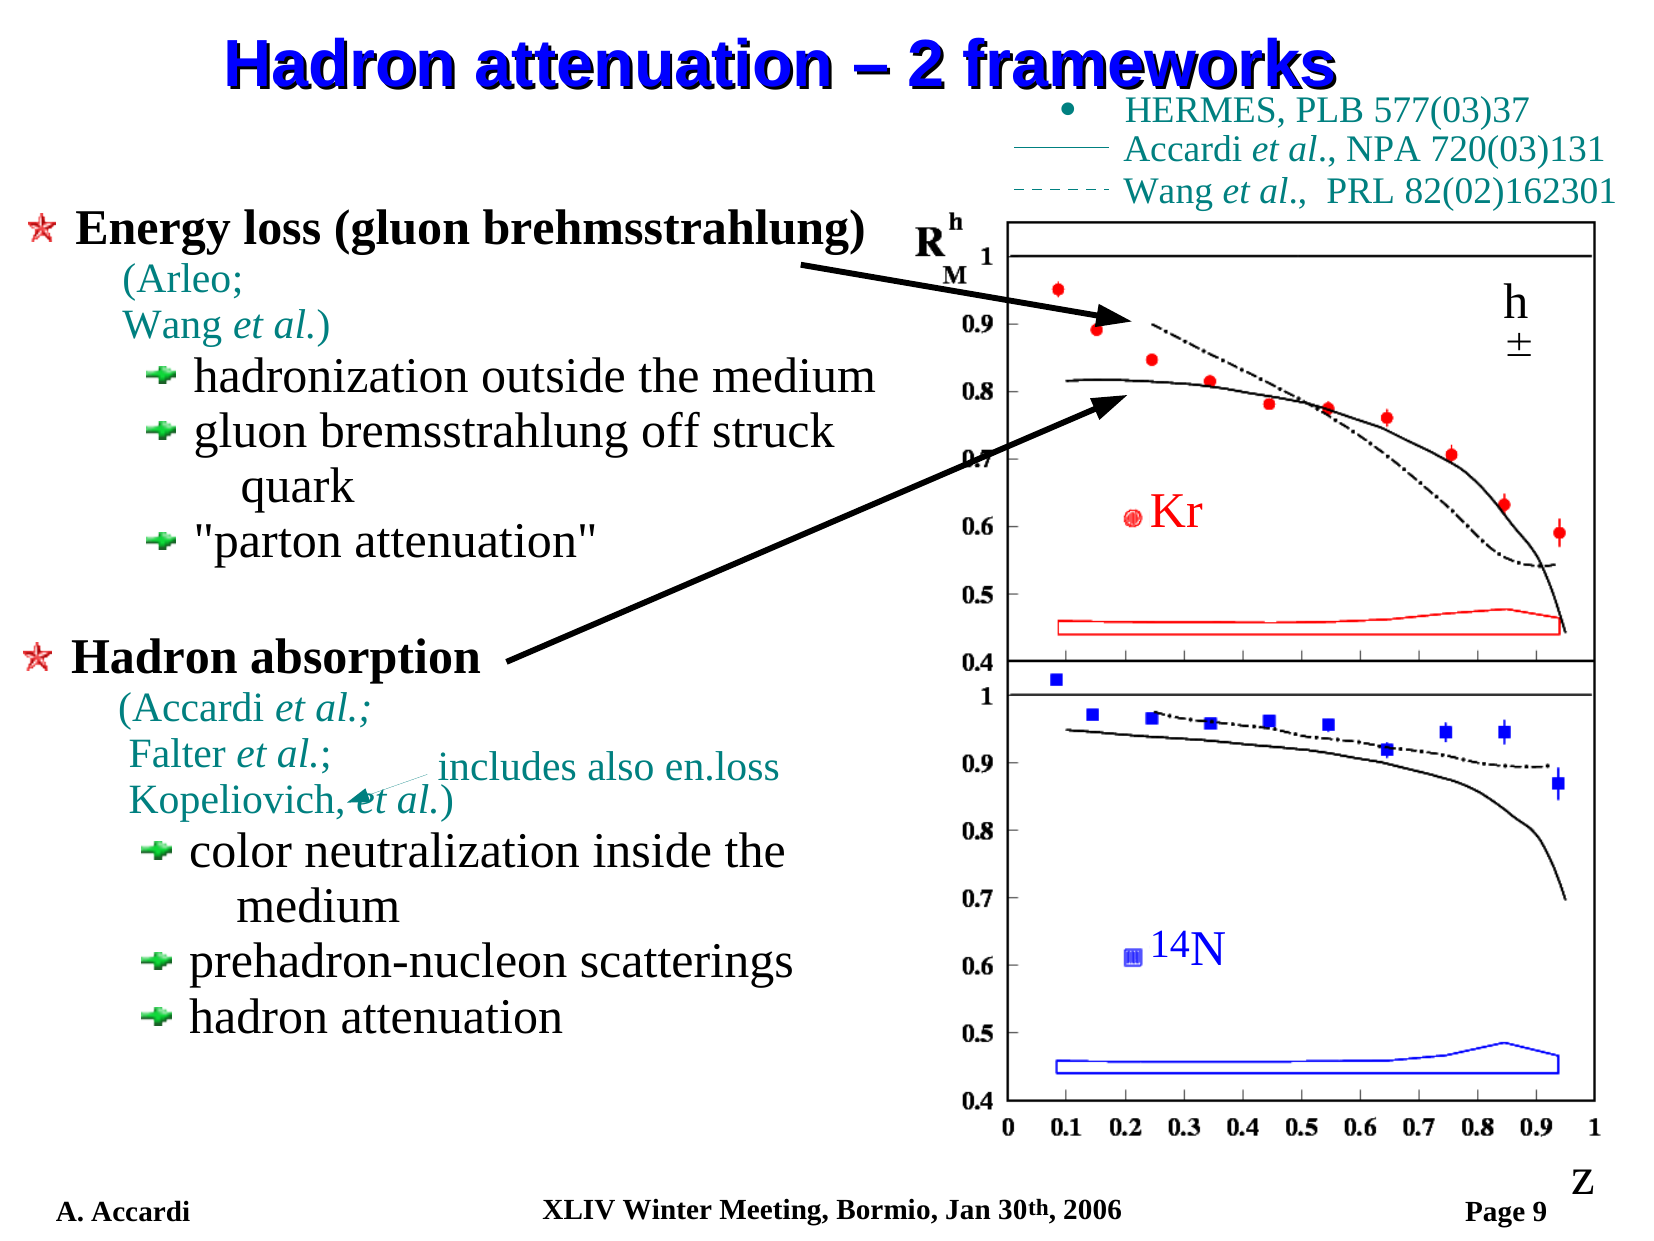

Hadron attenuation – 2 frameworks
 HERMES, PLB 577(03)37
Accardi et al., NPA 720(03)131
Wang et al., PRL 82(02)162301
h
Kr
14N
z
Energy loss (gluon brehmsstrahlung)
(Arleo;
Wang et al.)
hadronization outside the medium
gluon bremsstrahlung off struck quark
"parton attenuation"
Hadron absorption
(Accardi et al.;
 Falter et al.;
 Kopeliovich, et al.)
color neutralization inside the medium
prehadron-nucleon scatterings
hadron attenuation
includes also en.loss
A. Accardi
XLIV Winter Meeting, Bormio, Jan 30th, 2006
Page